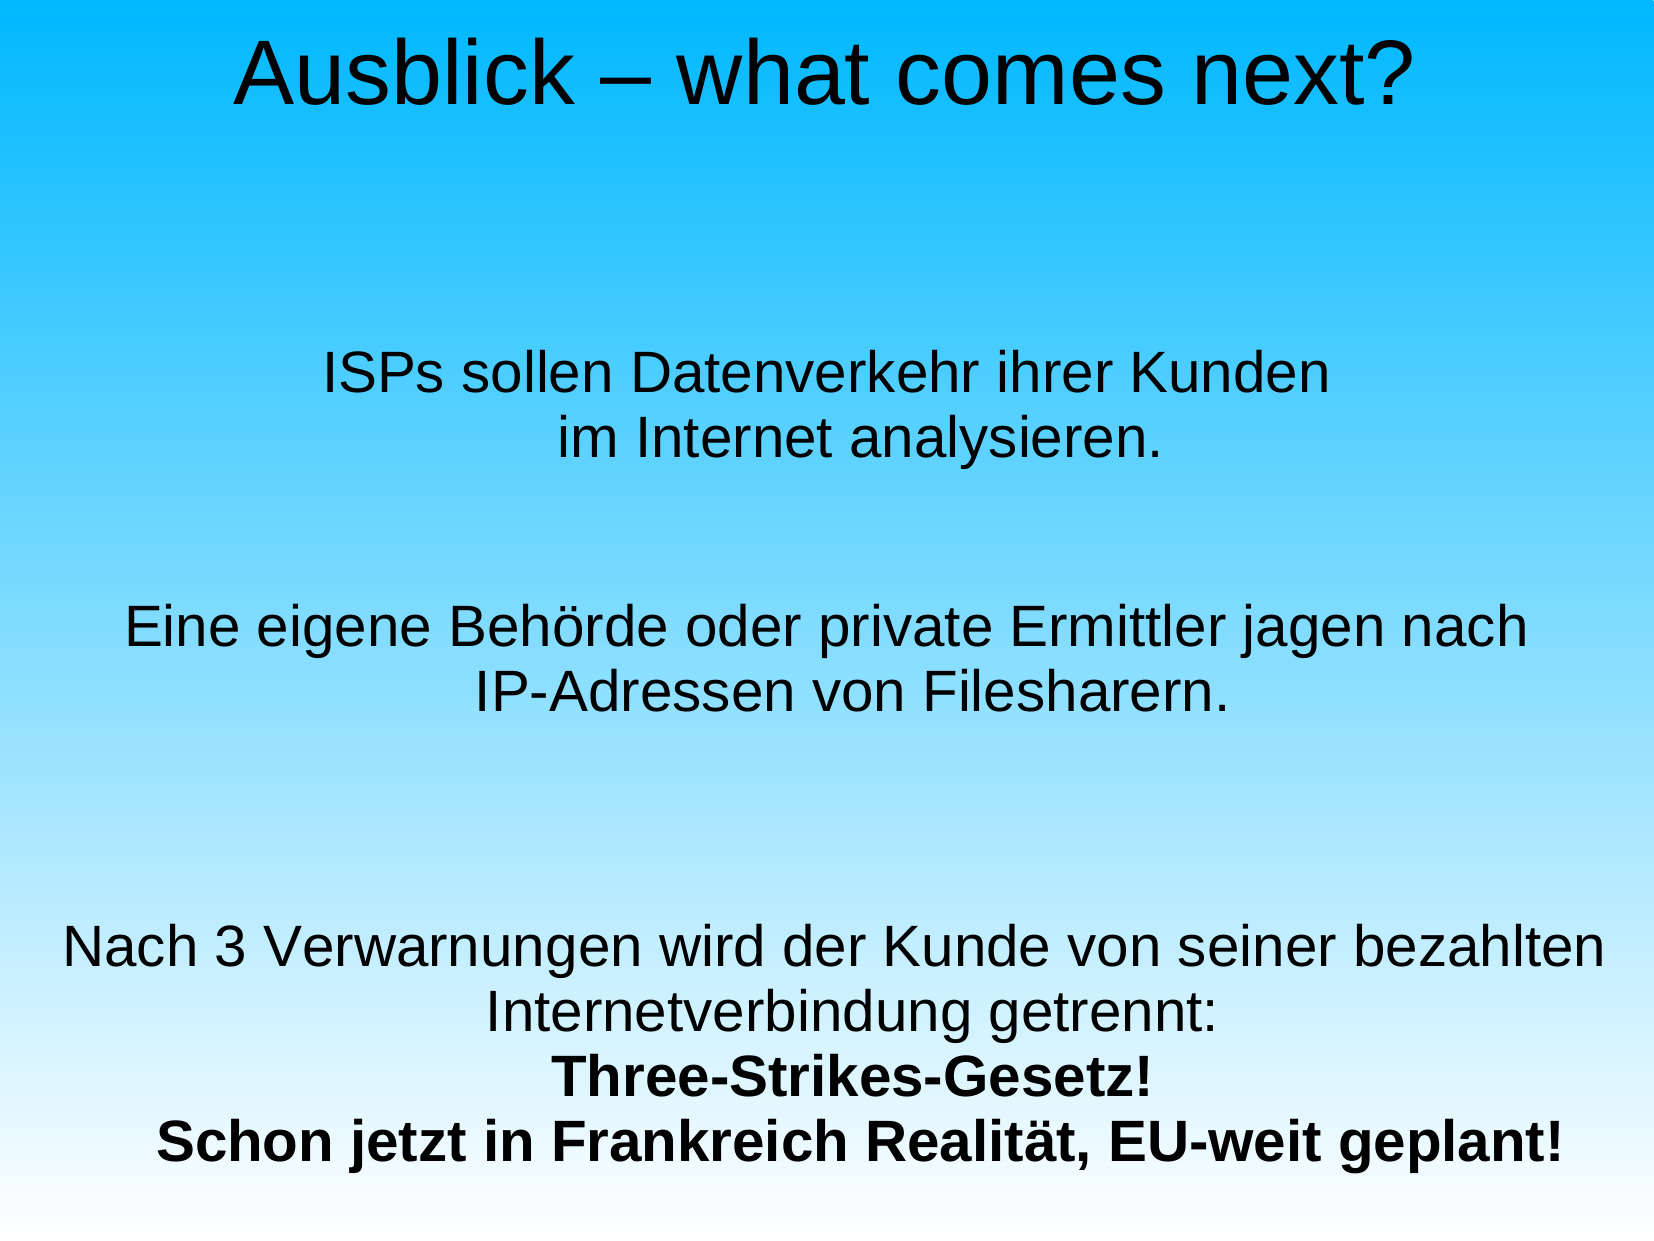

# Ausblick – what comes next?
ISPs sollen Datenverkehr ihrer Kunden
im Internet analysieren.
Eine eigene Behörde oder private Ermittler jagen nach
IP-Adressen von Filesharern.
Nach 3 Verwarnungen wird der Kunde von seiner bezahlten Internetverbindung getrennt:
Three-Strikes-Gesetz!
Schon jetzt in Frankreich Realität, EU-weit geplant!